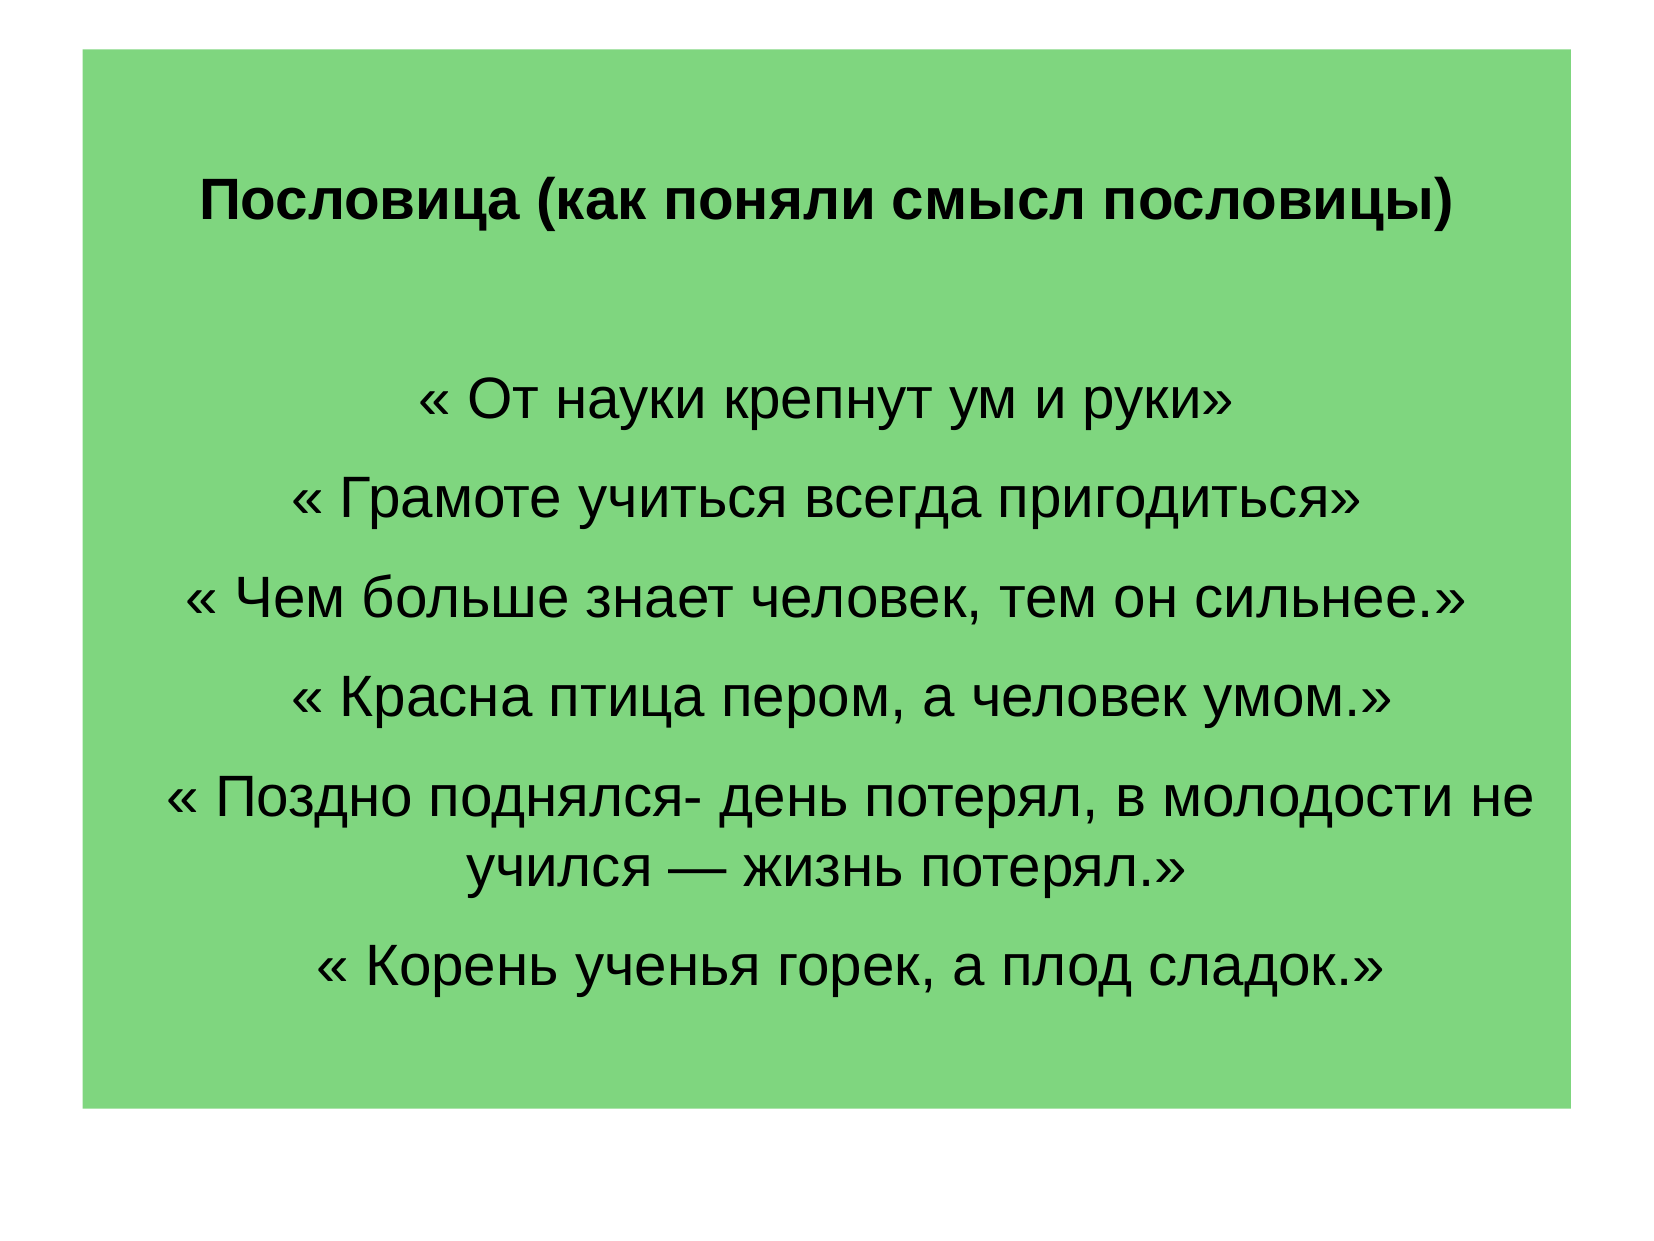

# Пословица (как поняли смысл пословицы)
« От науки крепнут ум и руки»
« Грамоте учиться всегда пригодиться»
« Чем больше знает человек, тем он сильнее.»
 « Красна птица пером, а человек умом.»
 « Поздно поднялся- день потерял, в молодости не учился — жизнь потерял.»
 « Корень ученья горек, а плод сладок.»